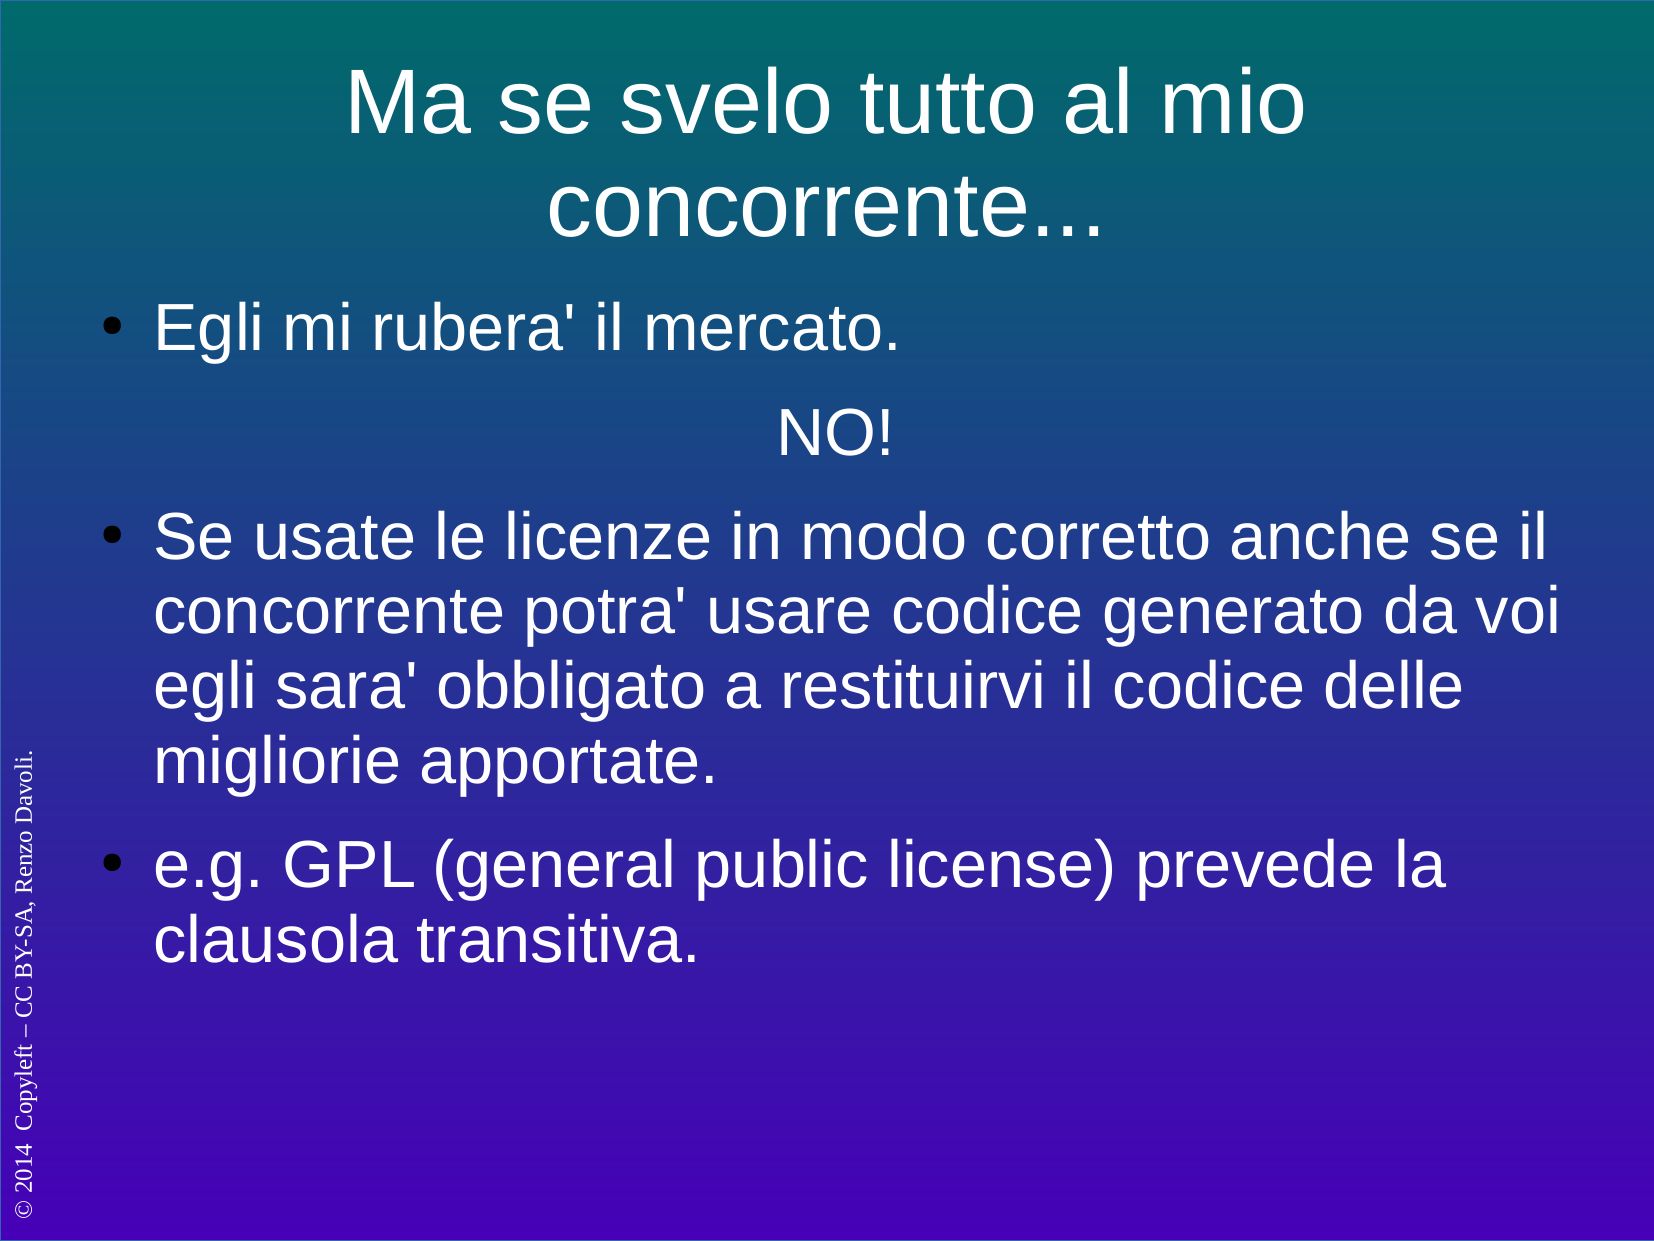

# Ma se svelo tutto al mio concorrente...
Egli mi rubera' il mercato.
NO!
Se usate le licenze in modo corretto anche se il concorrente potra' usare codice generato da voi egli sara' obbligato a restituirvi il codice delle migliorie apportate.
e.g. GPL (general public license) prevede la clausola transitiva.